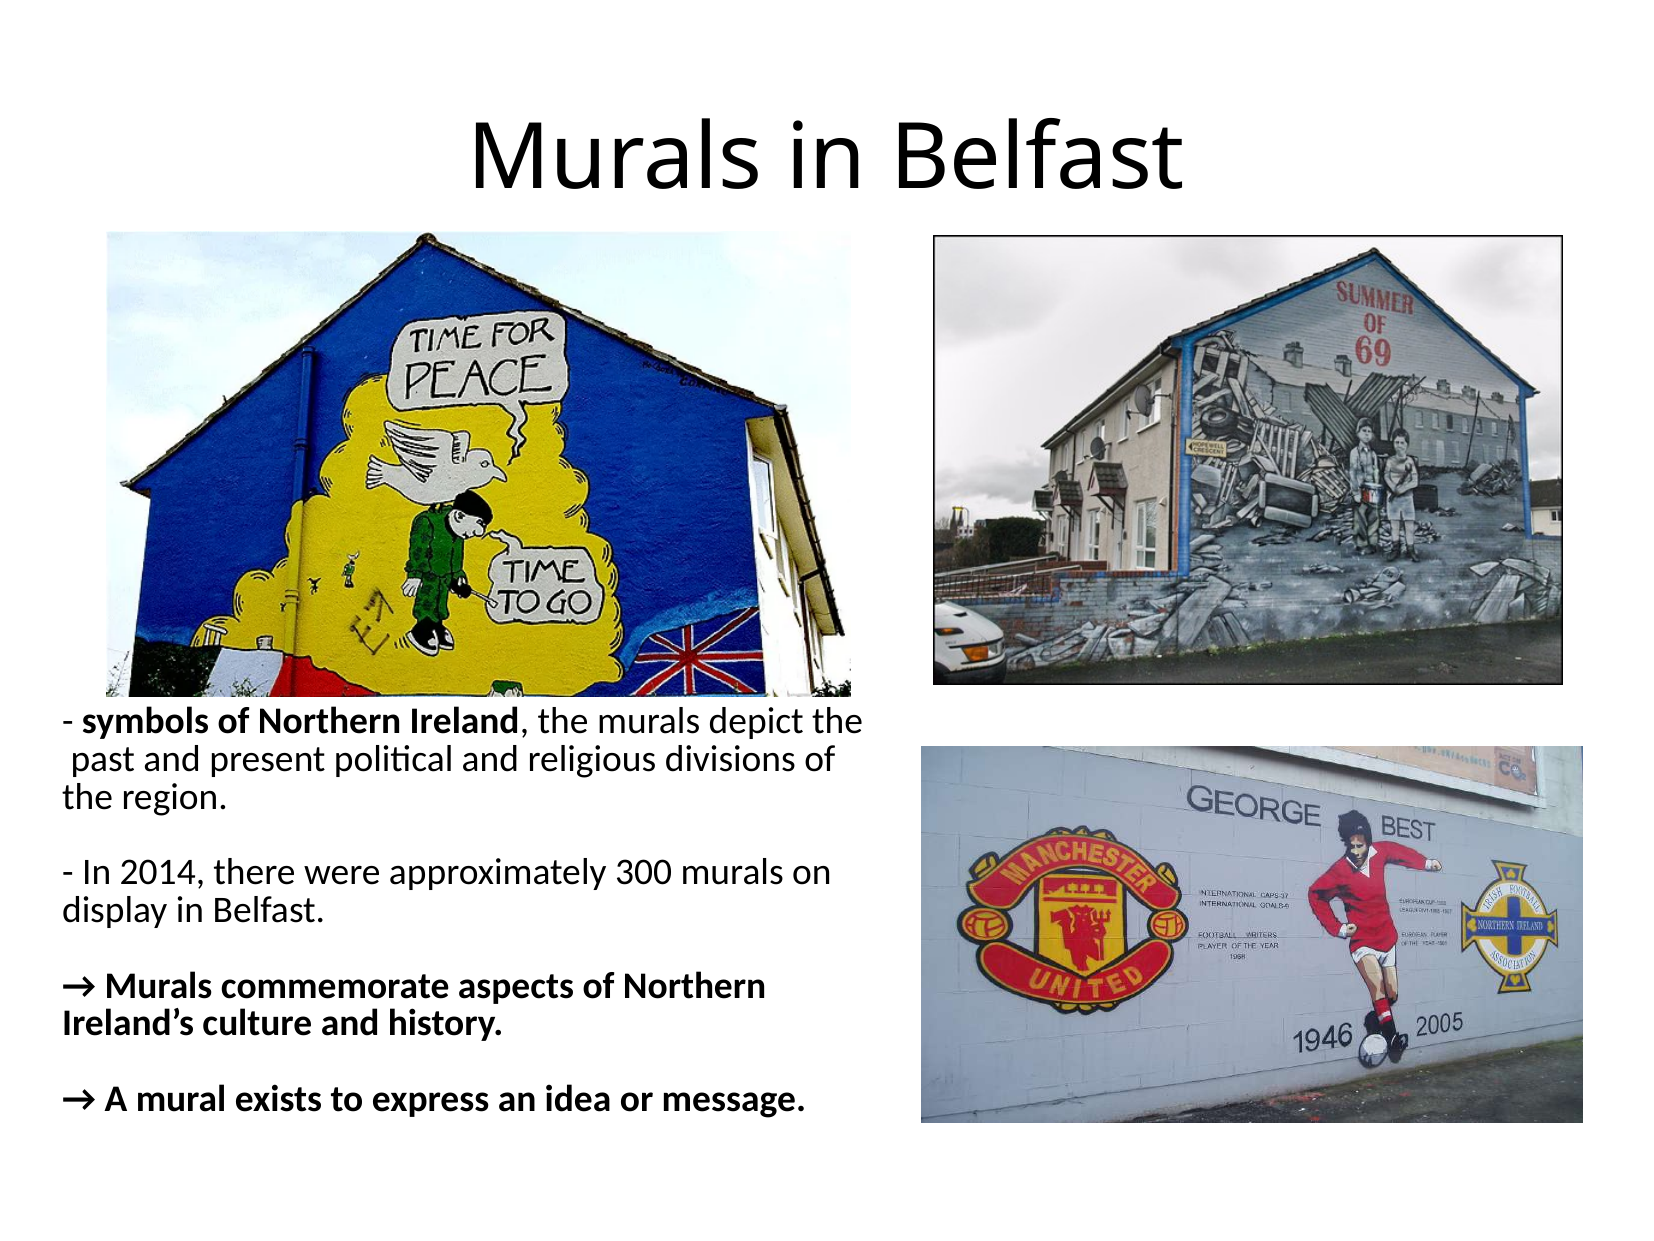

# Murals in Belfast
- symbols of Northern Ireland, the murals depict the past and present political and religious divisions of the region.
- In 2014, there were approximately 300 murals on display in Belfast.
→ Murals commemorate aspects of Northern Ireland’s culture and history.
→ A mural exists to express an idea or message.